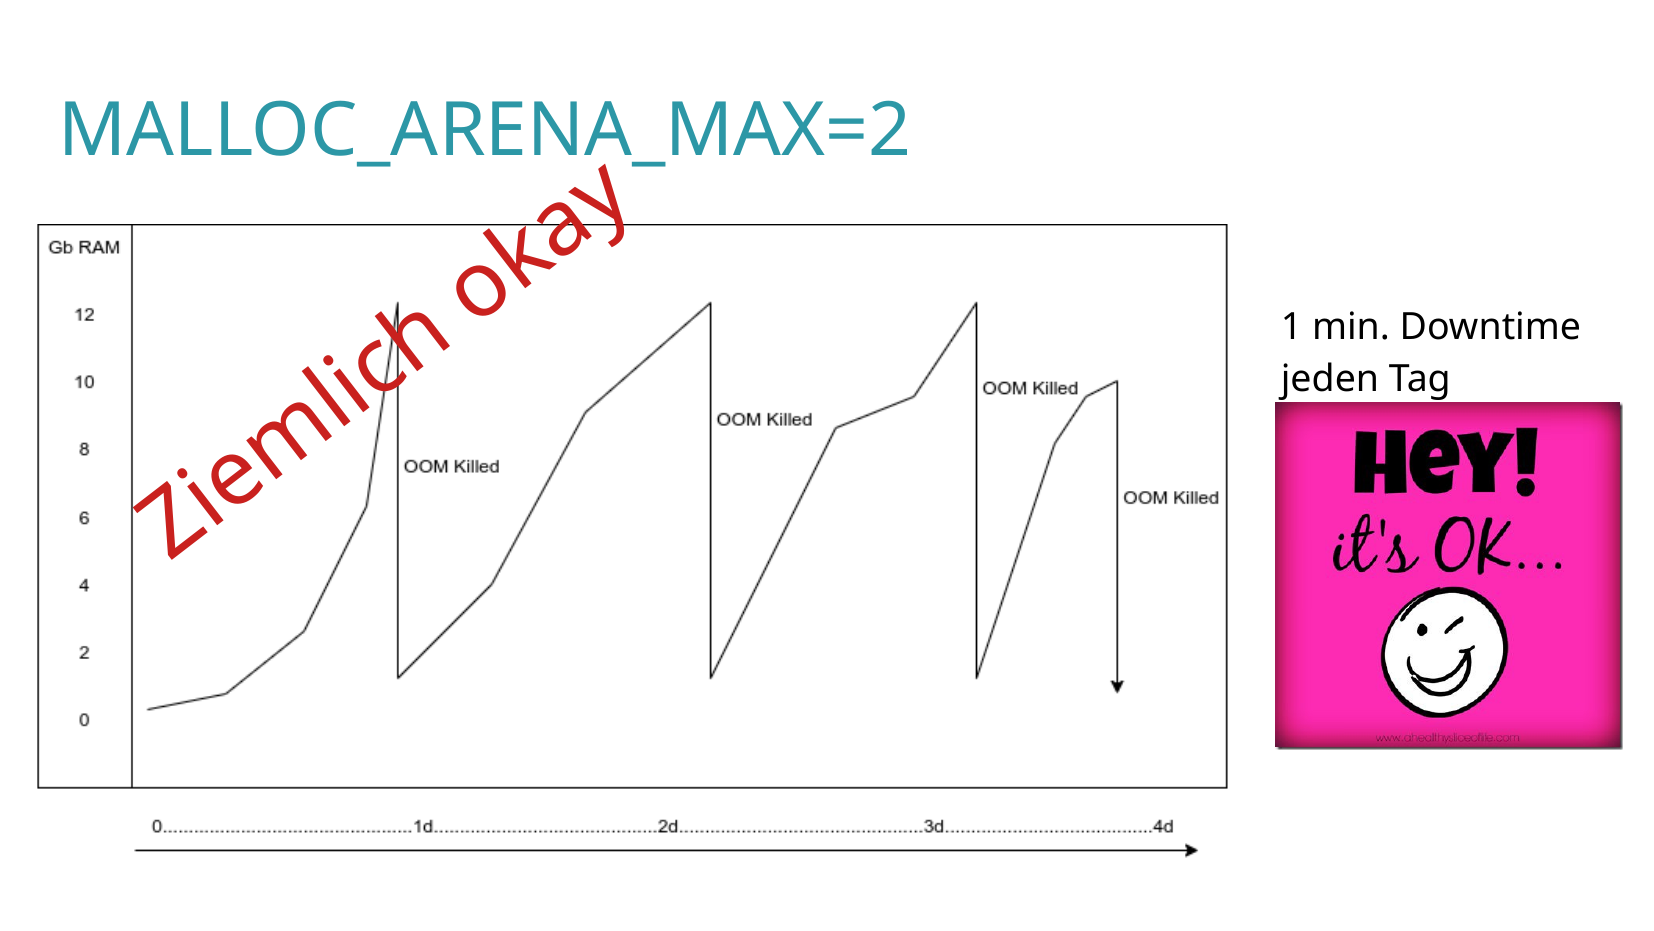

# MALLOC_ARENA_MAX=2
Ziemlich okay
1 min. Downtime jeden Tag